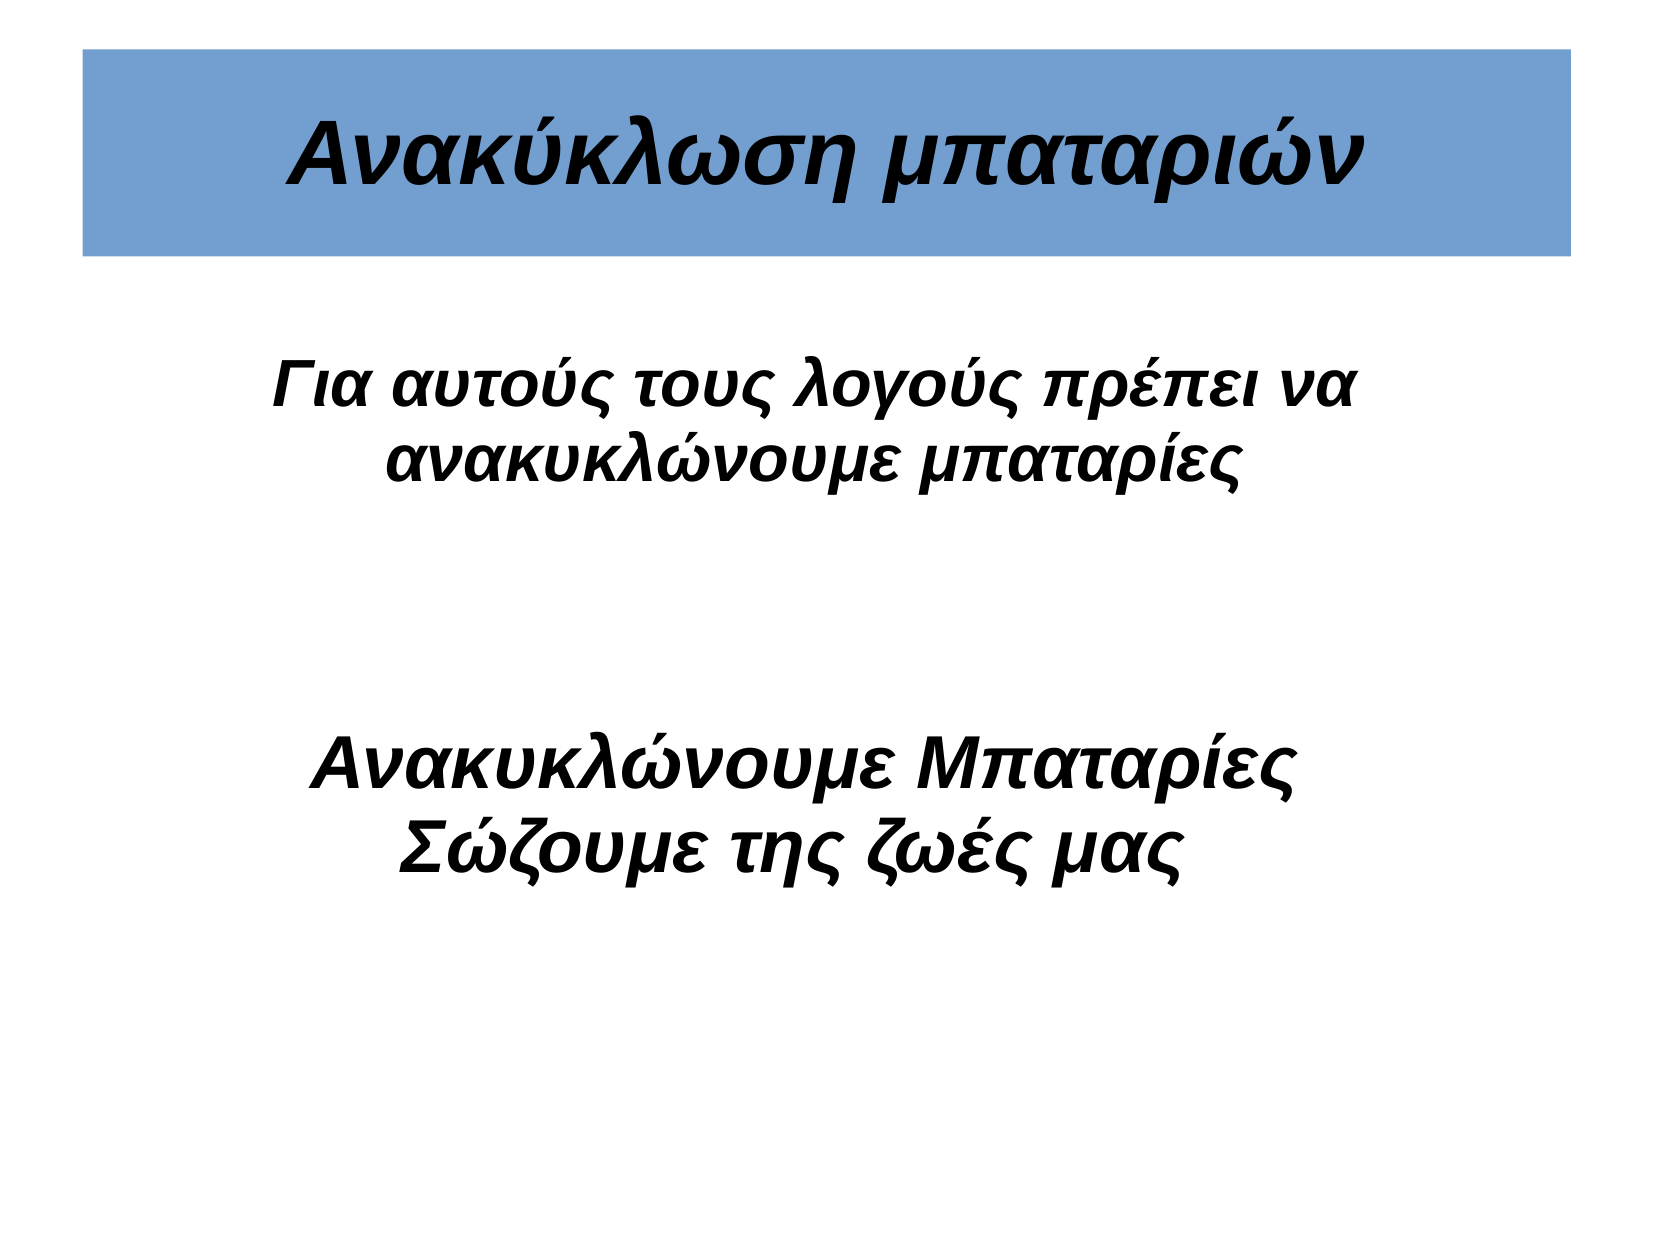

# Ανακύκλωση μπαταριών
Για αυτούς τους λογούς πρέπει να ανακυκλώνουμε μπαταρίες
Ανακυκλώνουμε Μπαταρίες
Σώζουμε της ζωές μας